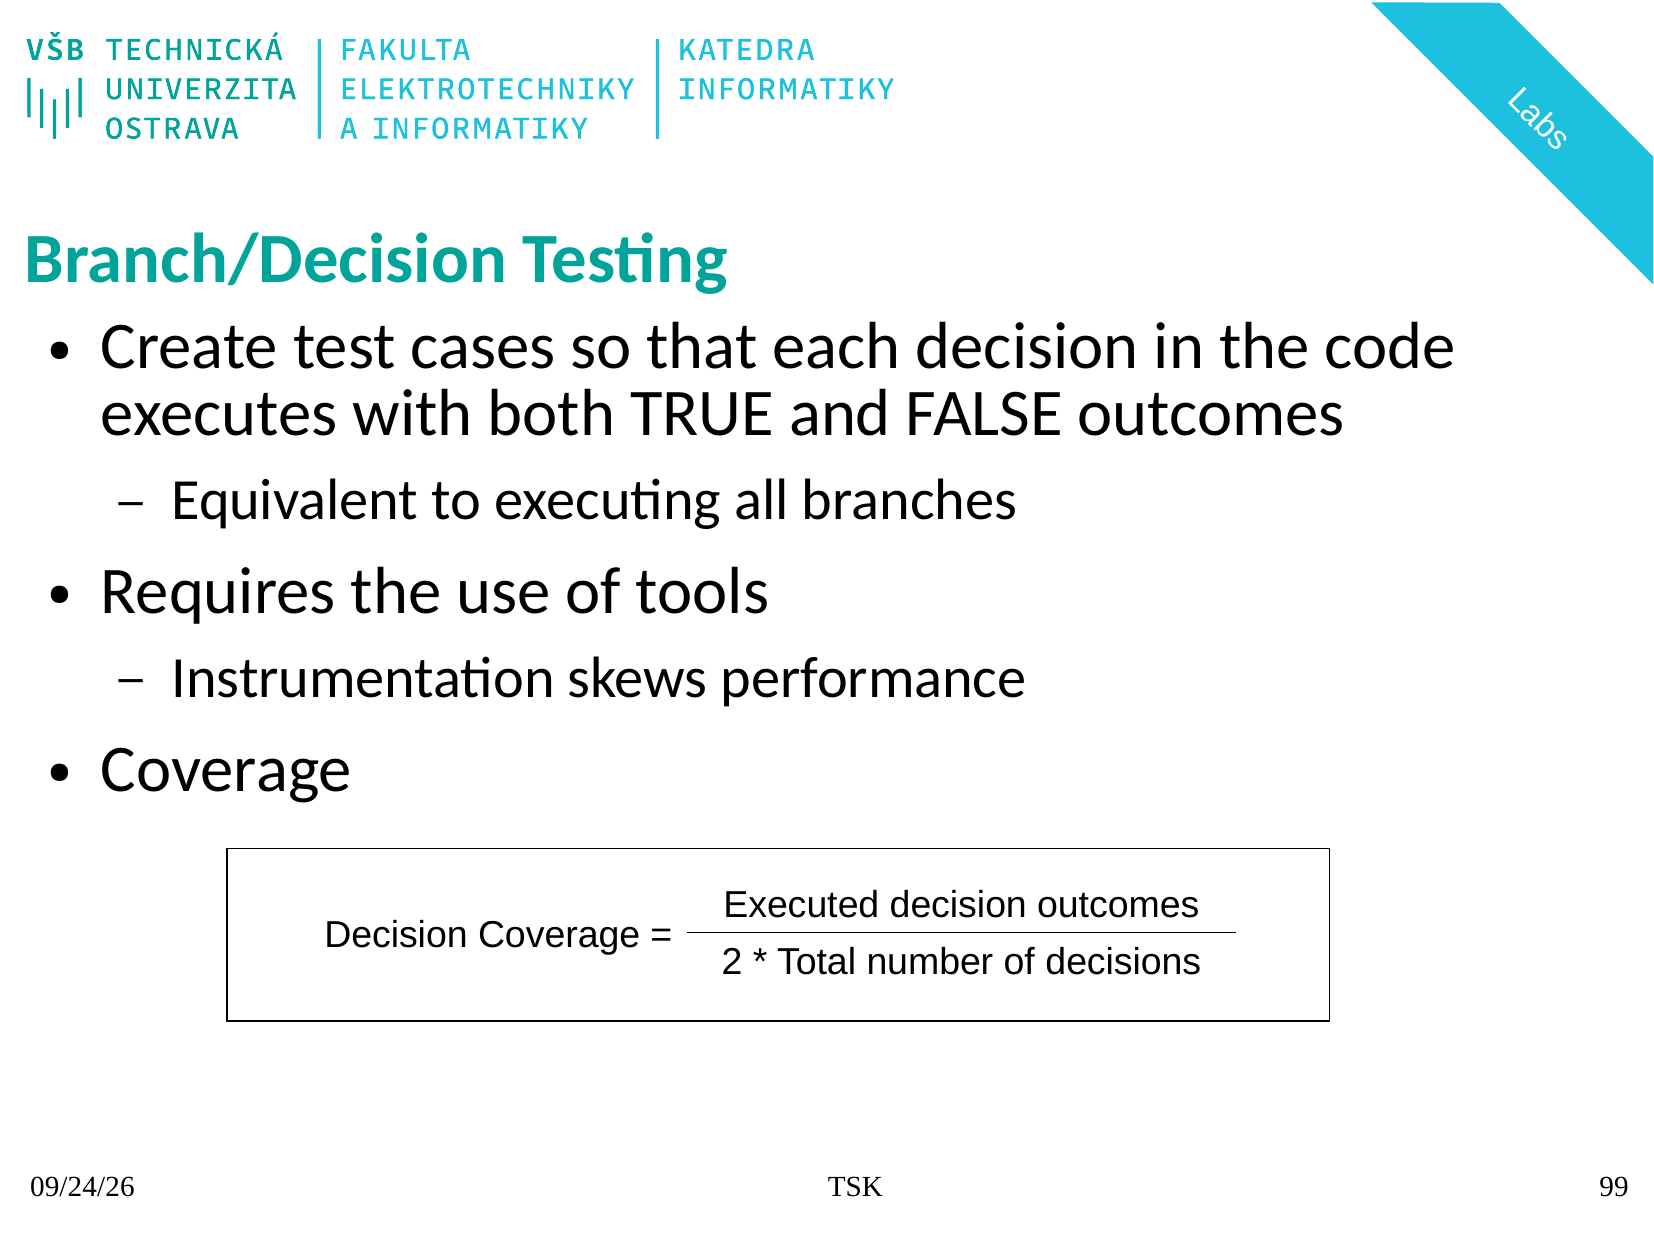

Labs
# Branch/Decision Testing
Create test cases so that each decision in the code executes with both TRUE and FALSE outcomes
Equivalent to executing all branches
Requires the use of tools
Instrumentation skews performance
Coverage
| Decision Coverage = | Executed decision outcomes | |
| --- | --- | --- |
| | 2 \* Total number of decisions | |
TSK
99